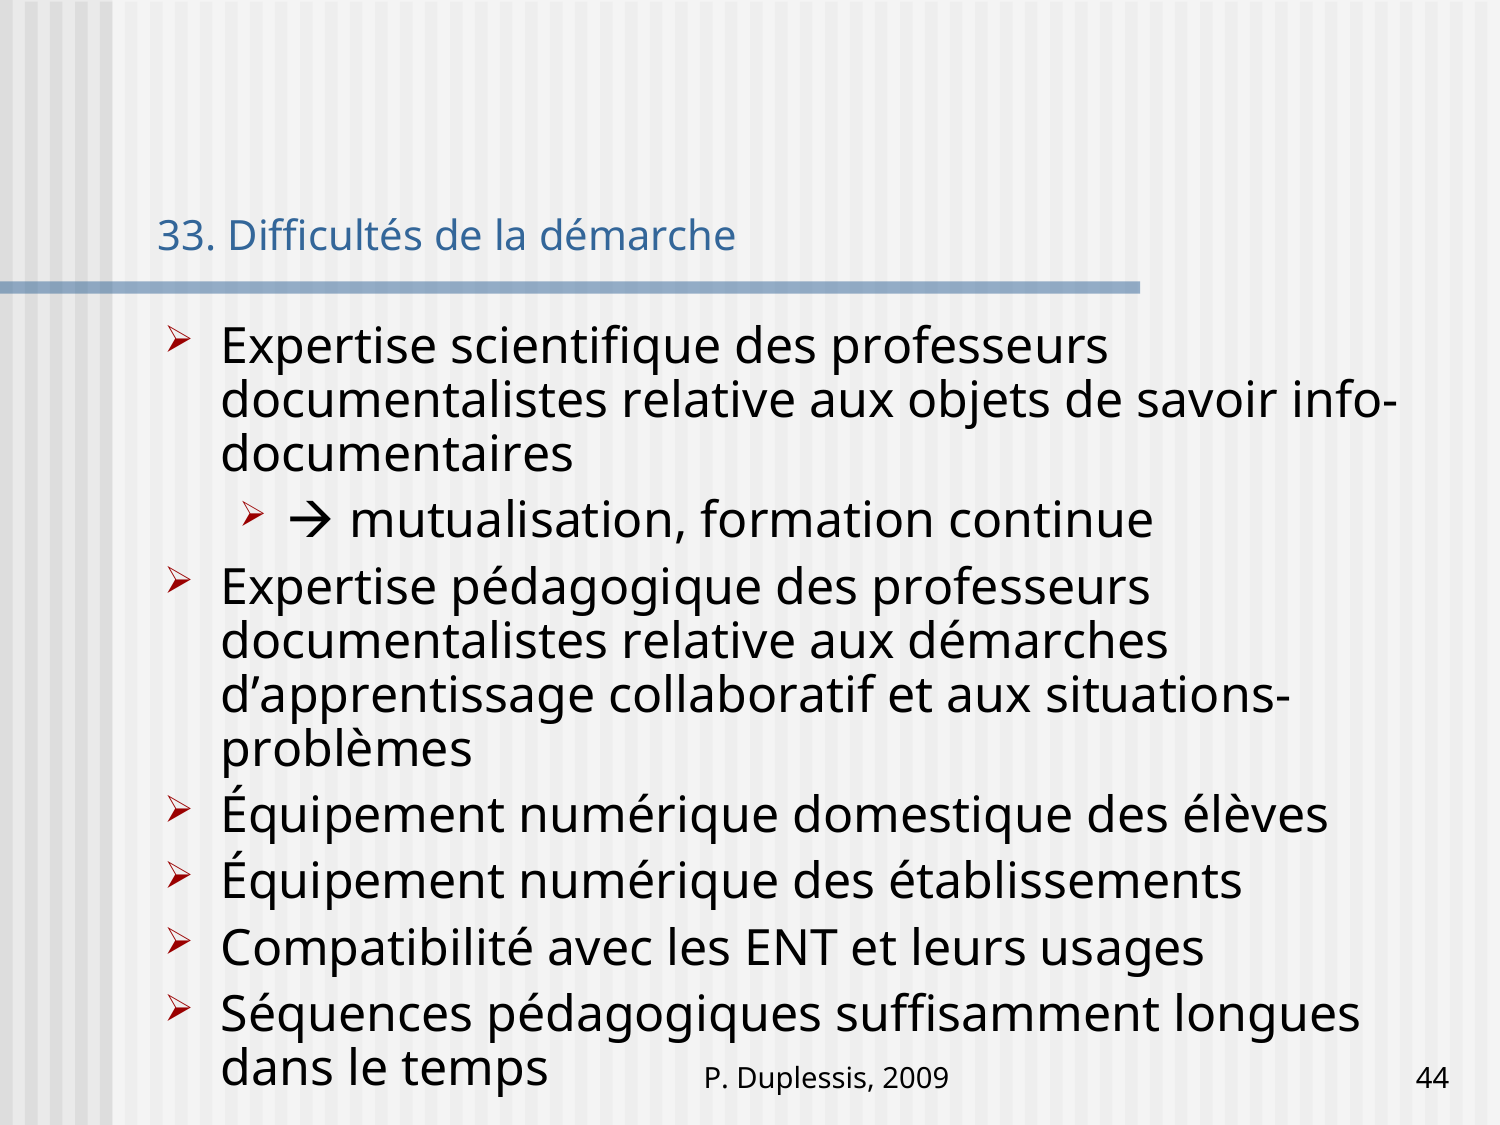

# 33. Difficultés de la démarche
Expertise scientifique des professeurs documentalistes relative aux objets de savoir info-documentaires
 mutualisation, formation continue
Expertise pédagogique des professeurs documentalistes relative aux démarches d’apprentissage collaboratif et aux situations-problèmes
Équipement numérique domestique des élèves
Équipement numérique des établissements
Compatibilité avec les ENT et leurs usages
Séquences pédagogiques suffisamment longues dans le temps
P. Duplessis, 2009
44